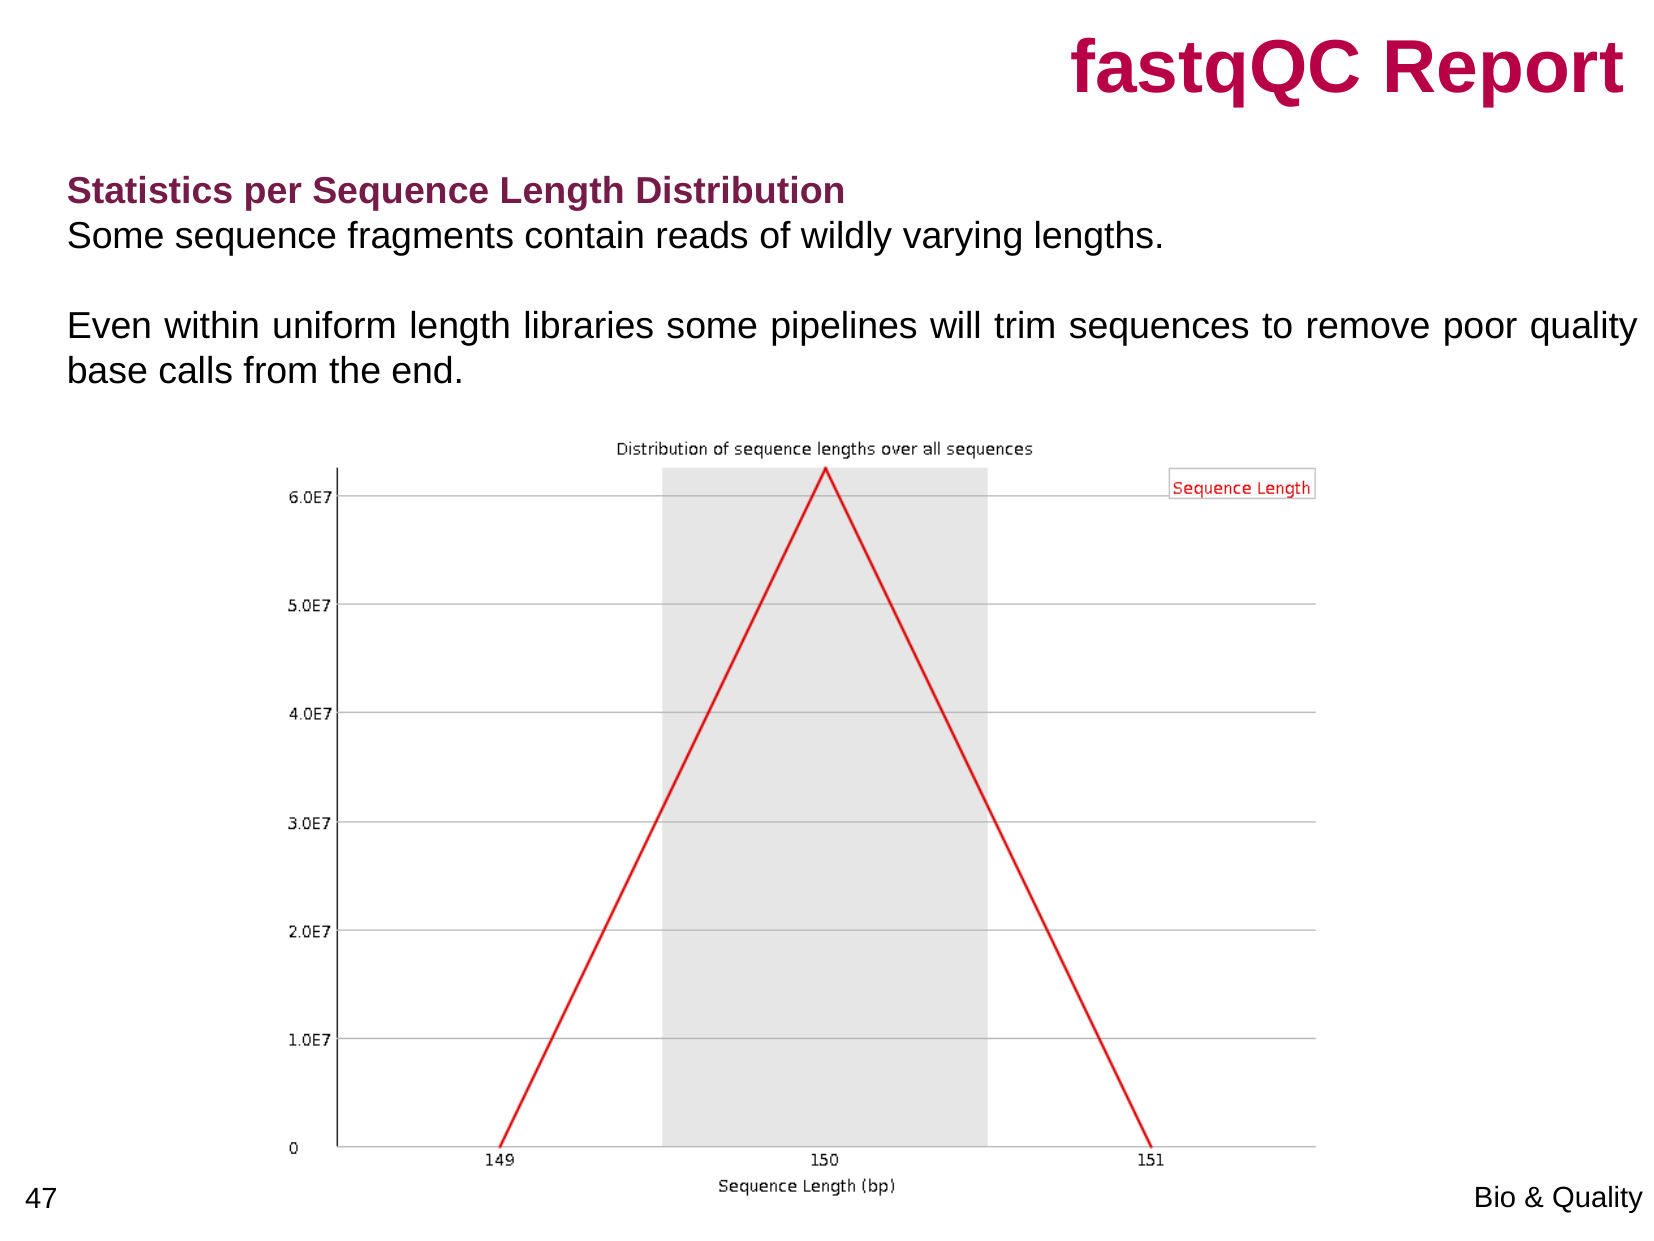

fastqQC Report
Statistics per Sequence Length Distribution
Some sequence fragments contain reads of wildly varying lengths.
Even within uniform length libraries some pipelines will trim sequences to remove poor quality base calls from the end.